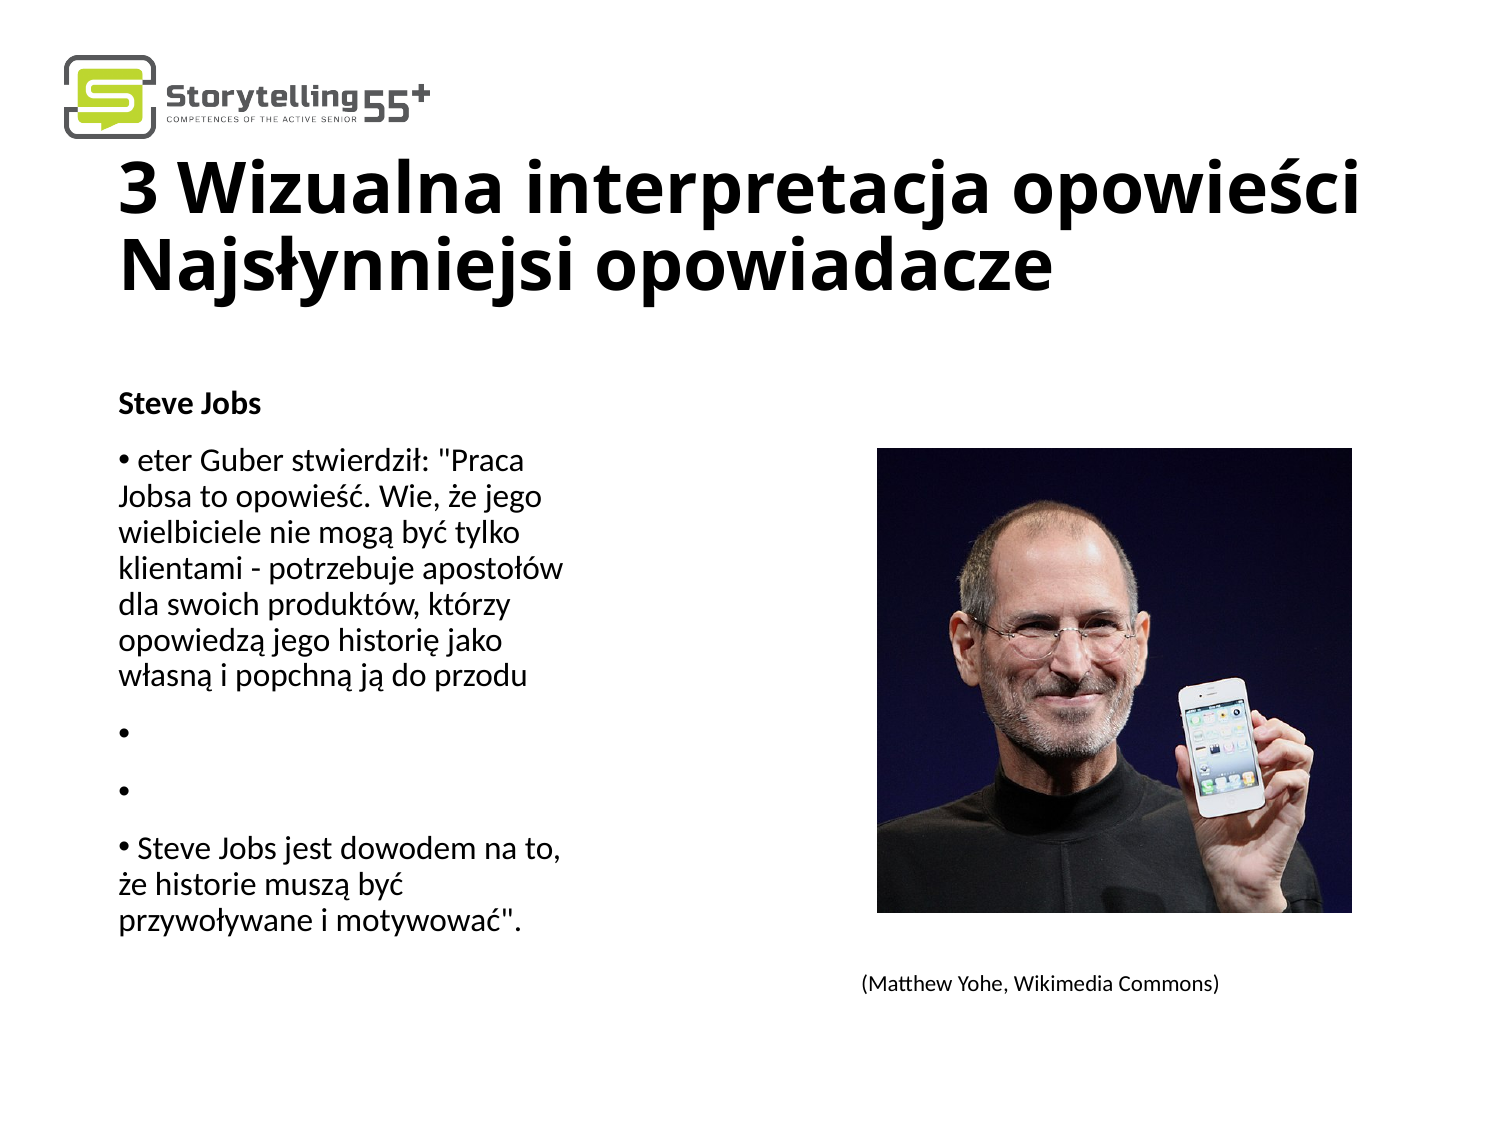

# 3 Wizualna interpretacja opowieści Najsłynniejsi opowiadacze
Steve Jobs
 eter Guber stwierdził: "Praca Jobsa to opowieść. Wie, że jego wielbiciele nie mogą być tylko klientami - potrzebuje apostołów dla swoich produktów, którzy opowiedzą jego historię jako własną i popchną ją do przodu
 Steve Jobs jest dowodem na to, że historie muszą być przywoływane i motywować".
 	(Matthew Yohe, Wikimedia Commons)